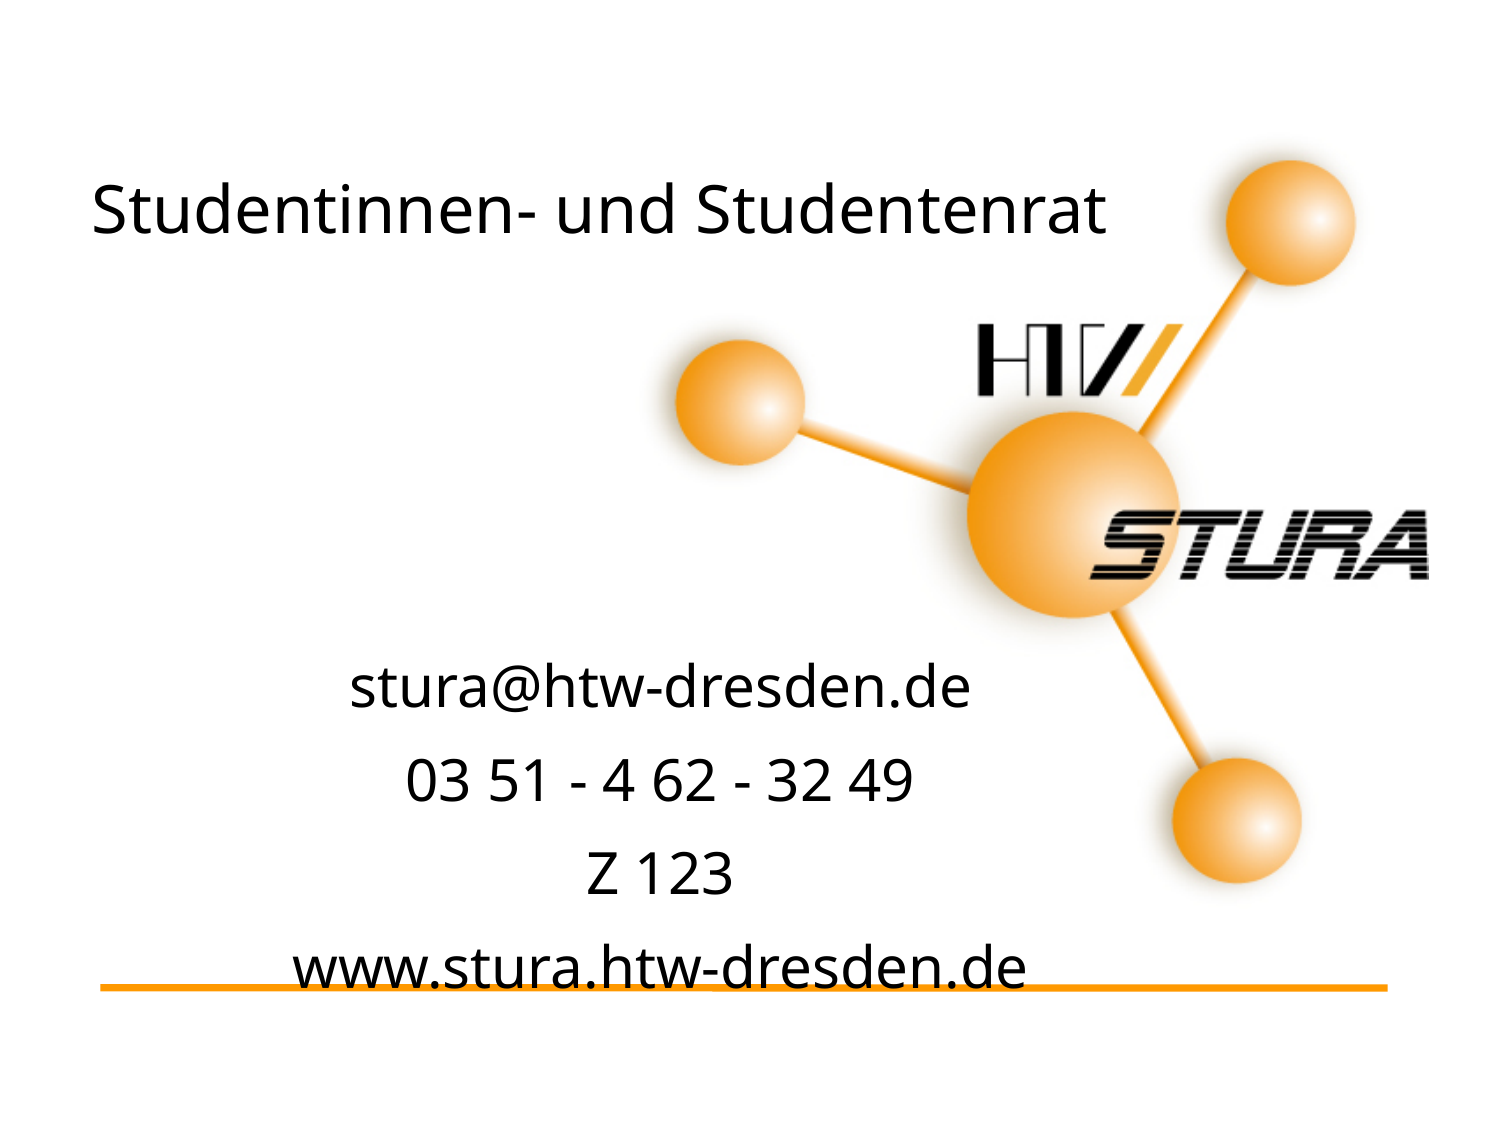

Studentinnen- und Studentenrat
# stura@htw-dresden.de
03 51 - 4 62 - 32 49
Z 123
www.stura.htw-dresden.de